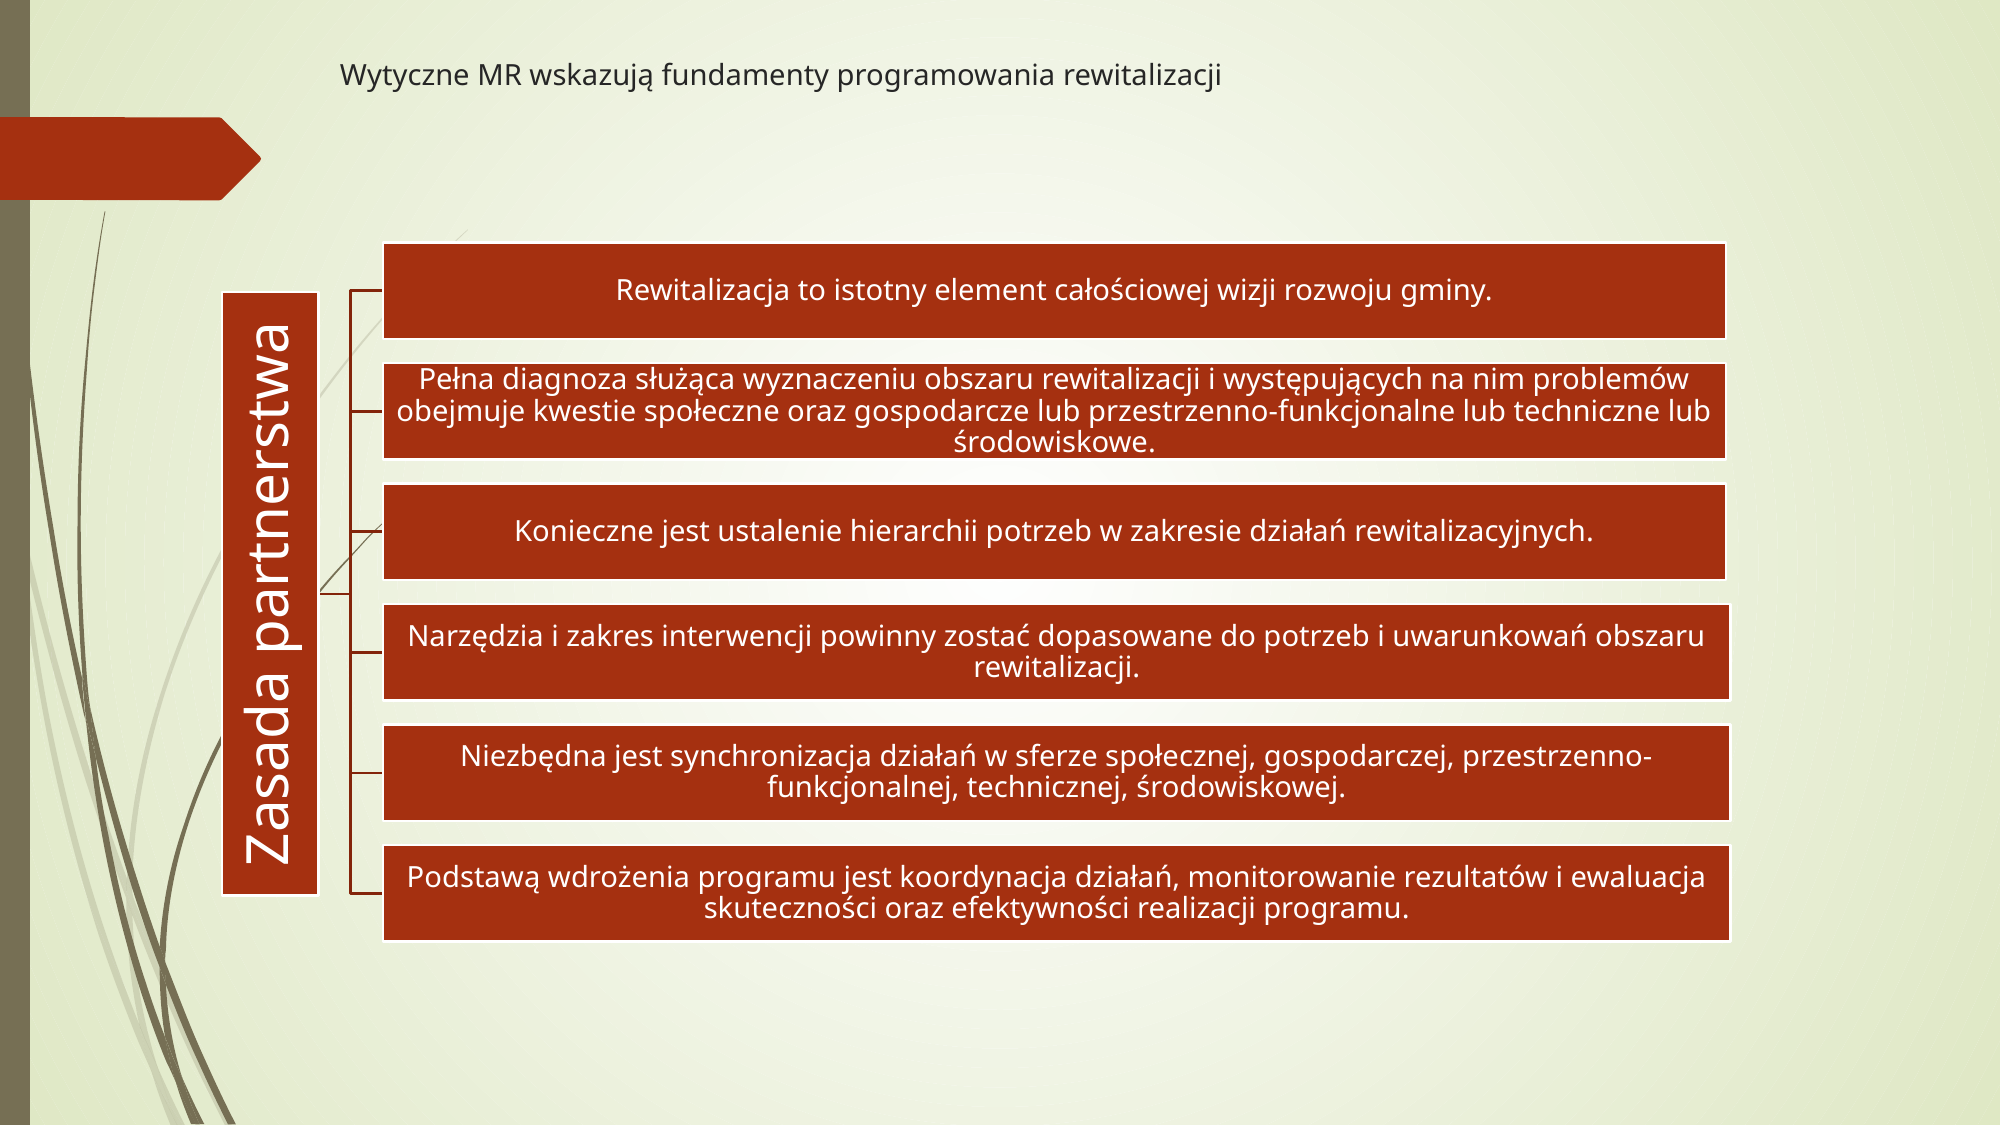

# Wytyczne MR wskazują fundamenty programowania rewitalizacji
Rewitalizacja to istotny element całościowej wizji rozwoju gminy.
Pełna diagnoza służąca wyznaczeniu obszaru rewitalizacji i występujących na nim problemów obejmuje kwestie społeczne oraz gospodarcze lub przestrzenno-funkcjonalne lub techniczne lub środowiskowe.
Konieczne jest ustalenie hierarchii potrzeb w zakresie działań rewitalizacyjnych.
Zasada partnerstwa
Narzędzia i zakres interwencji powinny zostać dopasowane do potrzeb i uwarunkowań obszaru rewitalizacji.
Niezbędna jest synchronizacja działań w sferze społecznej, gospodarczej, przestrzenno-funkcjonalnej, technicznej, środowiskowej.
Podstawą wdrożenia programu jest koordynacja działań, monitorowanie rezultatów i ewaluacja skuteczności oraz efektywności realizacji programu.